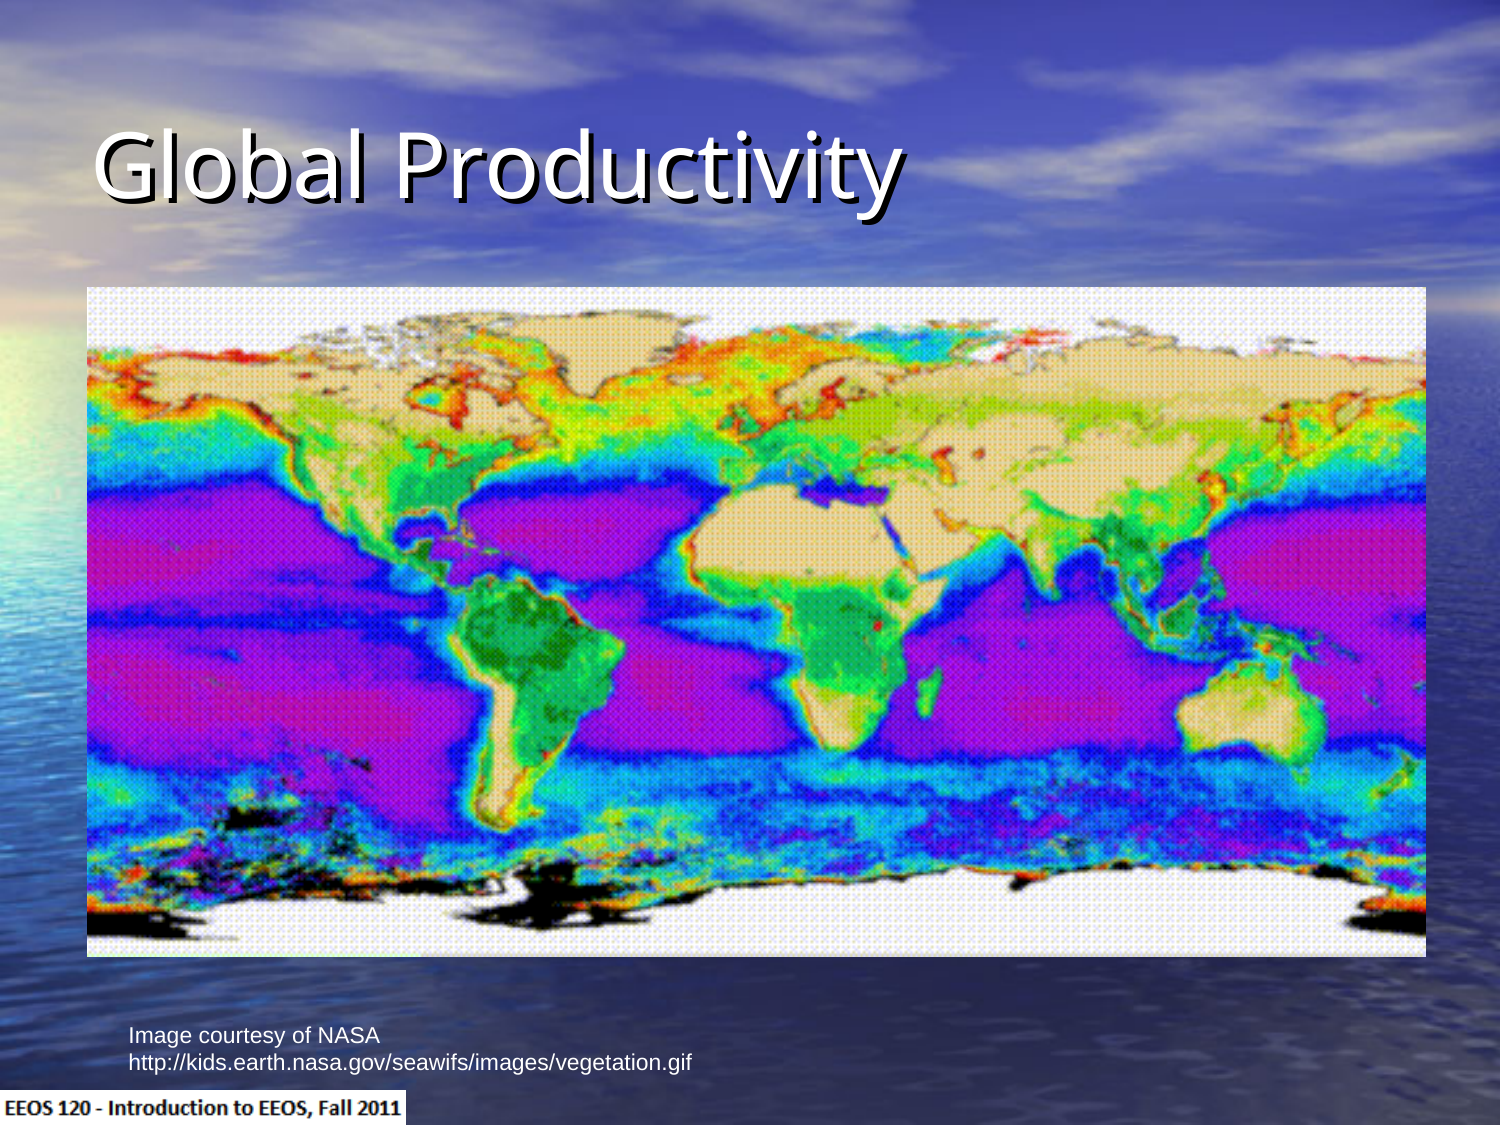

# Global Productivity
Image courtesy of NASA
http://kids.earth.nasa.gov/seawifs/images/vegetation.gif